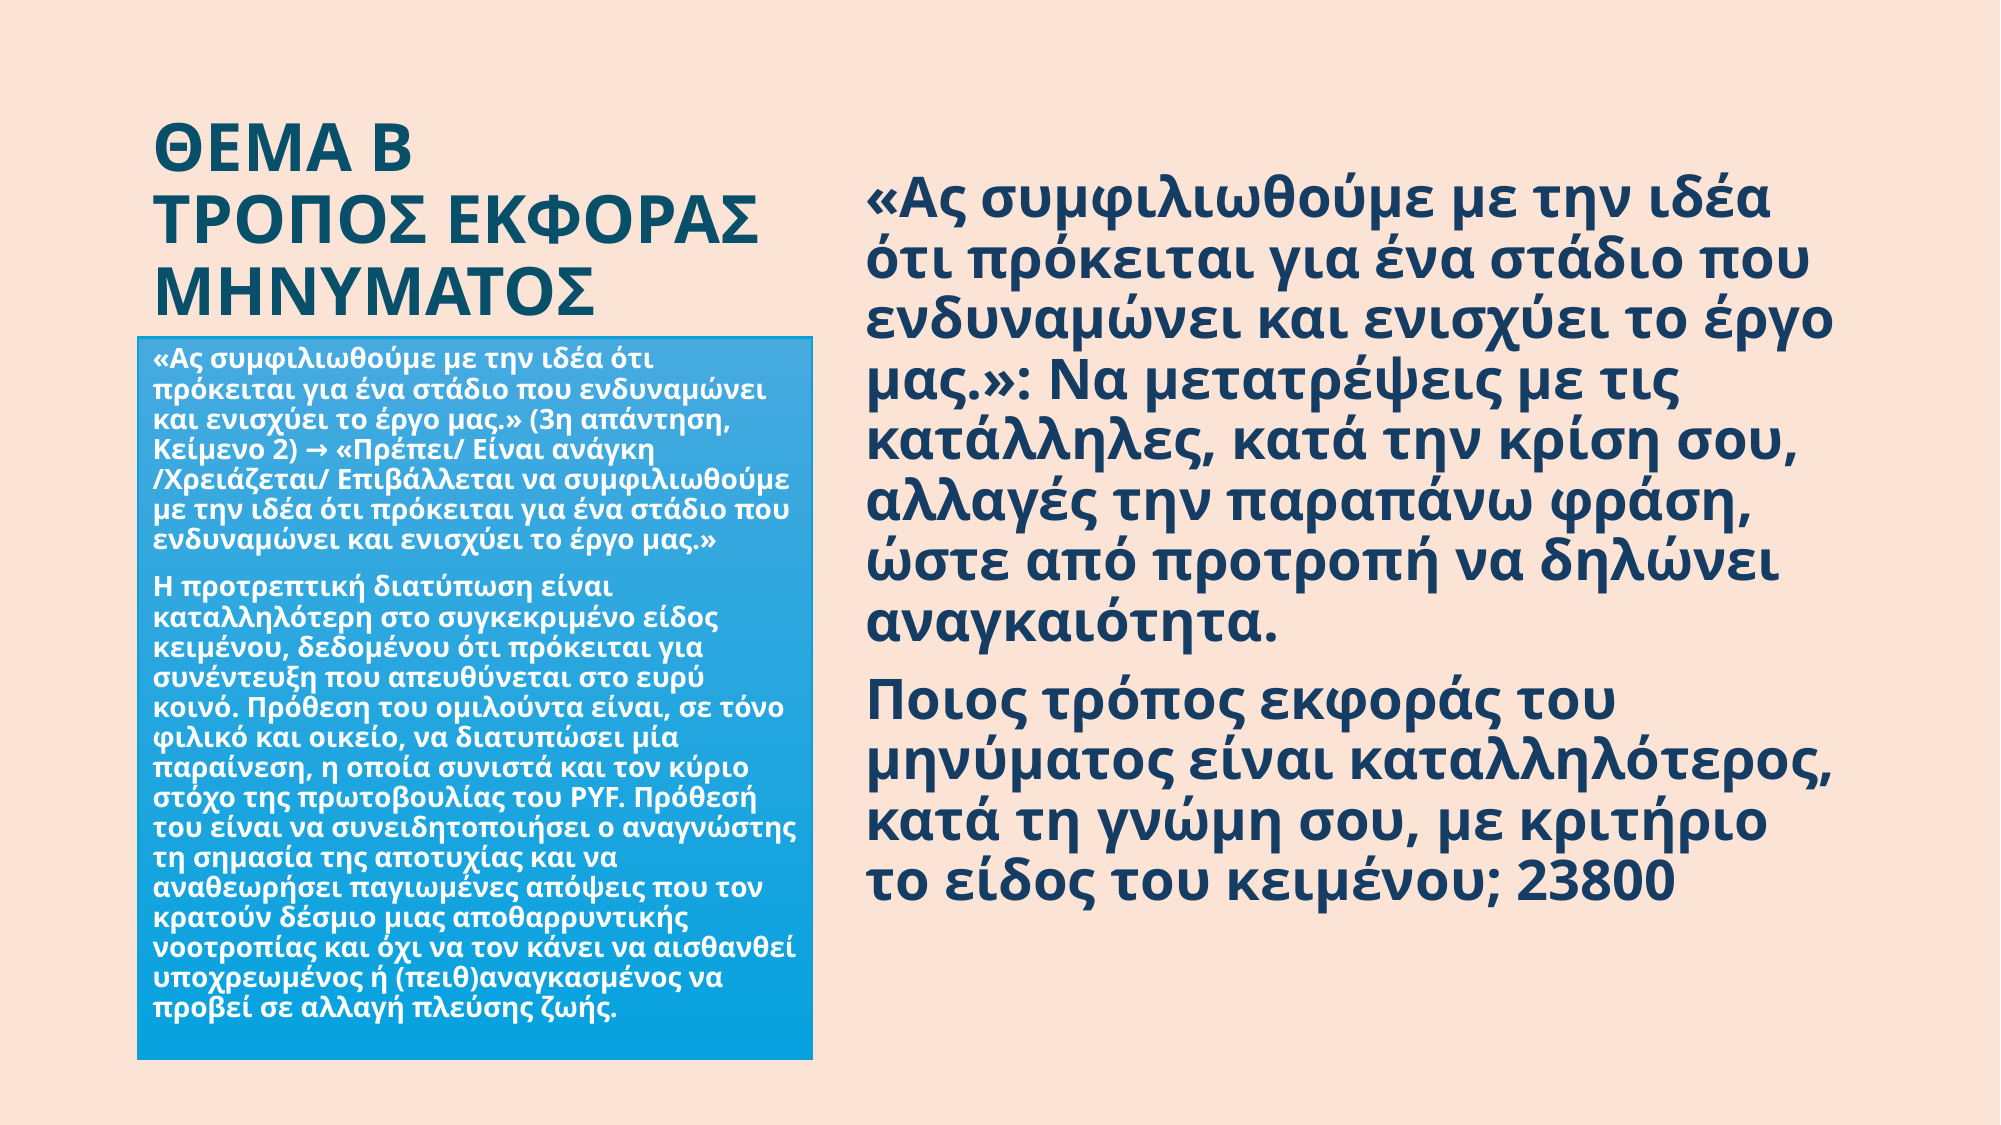

# ΘΕΜΑ Β ΤΡΟΠΟΣ ΕΚΦΟΡΑΣ ΜΗΝΥΜΑΤΟΣ
«Ας συμφιλιωθούμε με την ιδέα ότι πρόκειται για ένα στάδιο που ενδυναμώνει και ενισχύει το έργο μας.»: Να μετατρέψεις με τις κατάλληλες, κατά την κρίση σου, αλλαγές την παραπάνω φράση, ώστε από προτροπή να δηλώνει αναγκαιότητα.
Ποιος τρόπος εκφοράς του μηνύματος είναι καταλληλότερος, κατά τη γνώμη σου, με κριτήριο το είδος του κειμένου; 23800
«Ας συμφιλιωθούμε με την ιδέα ότι πρόκειται για ένα στάδιο που ενδυναμώνει και ενισχύει το έργο μας.» (3η απάντηση, Κείμενο 2) → «Πρέπει/ Είναι ανάγκη /Χρειάζεται/ Επιβάλλεται να συμφιλιωθούμε με την ιδέα ότι πρόκειται για ένα στάδιο που ενδυναμώνει και ενισχύει το έργο μας.»
Η προτρεπτική διατύπωση είναι καταλληλότερη στο συγκεκριμένο είδος κειμένου, δεδομένου ότι πρόκειται για συνέντευξη που απευθύνεται στο ευρύ κοινό. Πρόθεση του ομιλούντα είναι, σε τόνο φιλικό και οικείο, να διατυπώσει μία παραίνεση, η οποία συνιστά και τον κύριο στόχο της πρωτοβουλίας του PYF. Πρόθεσή του είναι να συνειδητοποιήσει ο αναγνώστης τη σημασία της αποτυχίας και να αναθεωρήσει παγιωμένες απόψεις που τον κρατούν δέσμιο μιας αποθαρρυντικής νοοτροπίας και όχι να τον κάνει να αισθανθεί υποχρεωμένος ή (πειθ)αναγκασμένος να προβεί σε αλλαγή πλεύσης ζωής.